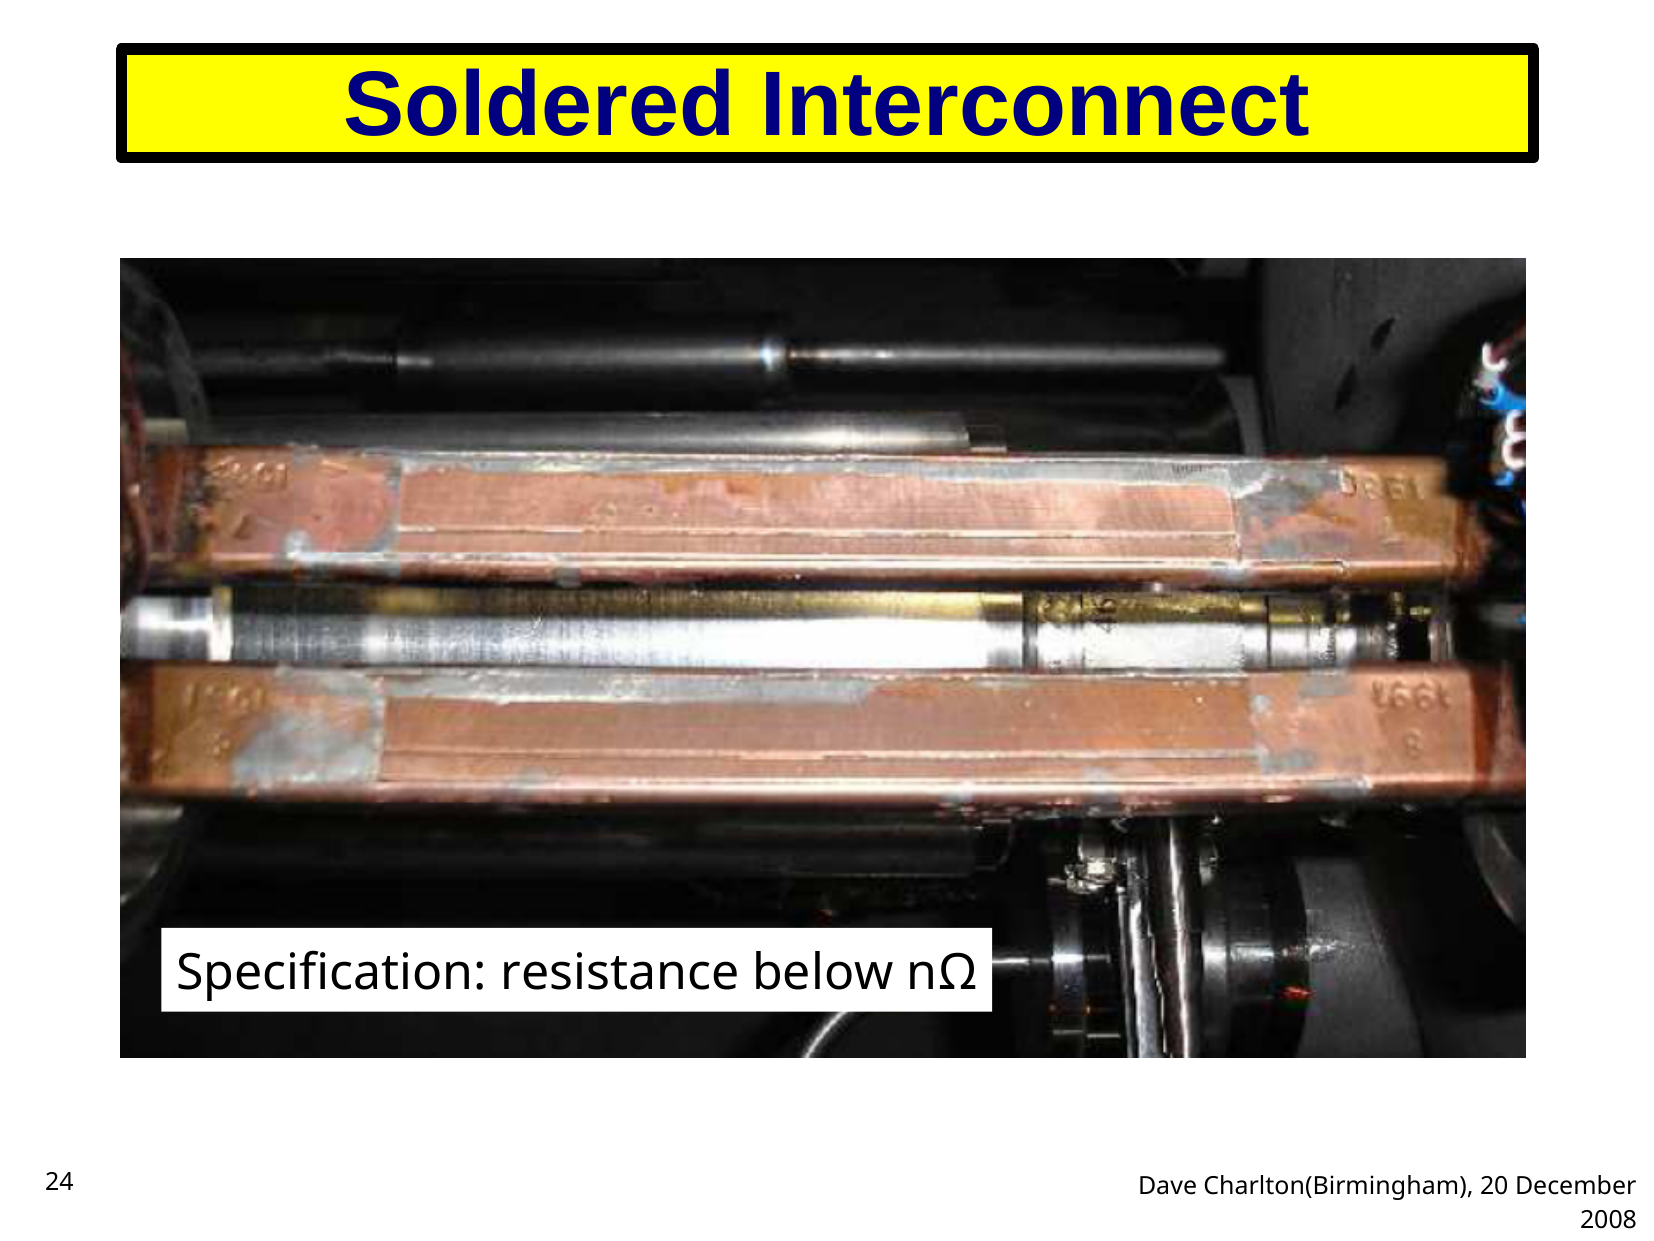

# Soldered Interconnect
Specification: resistance below nΩ
24